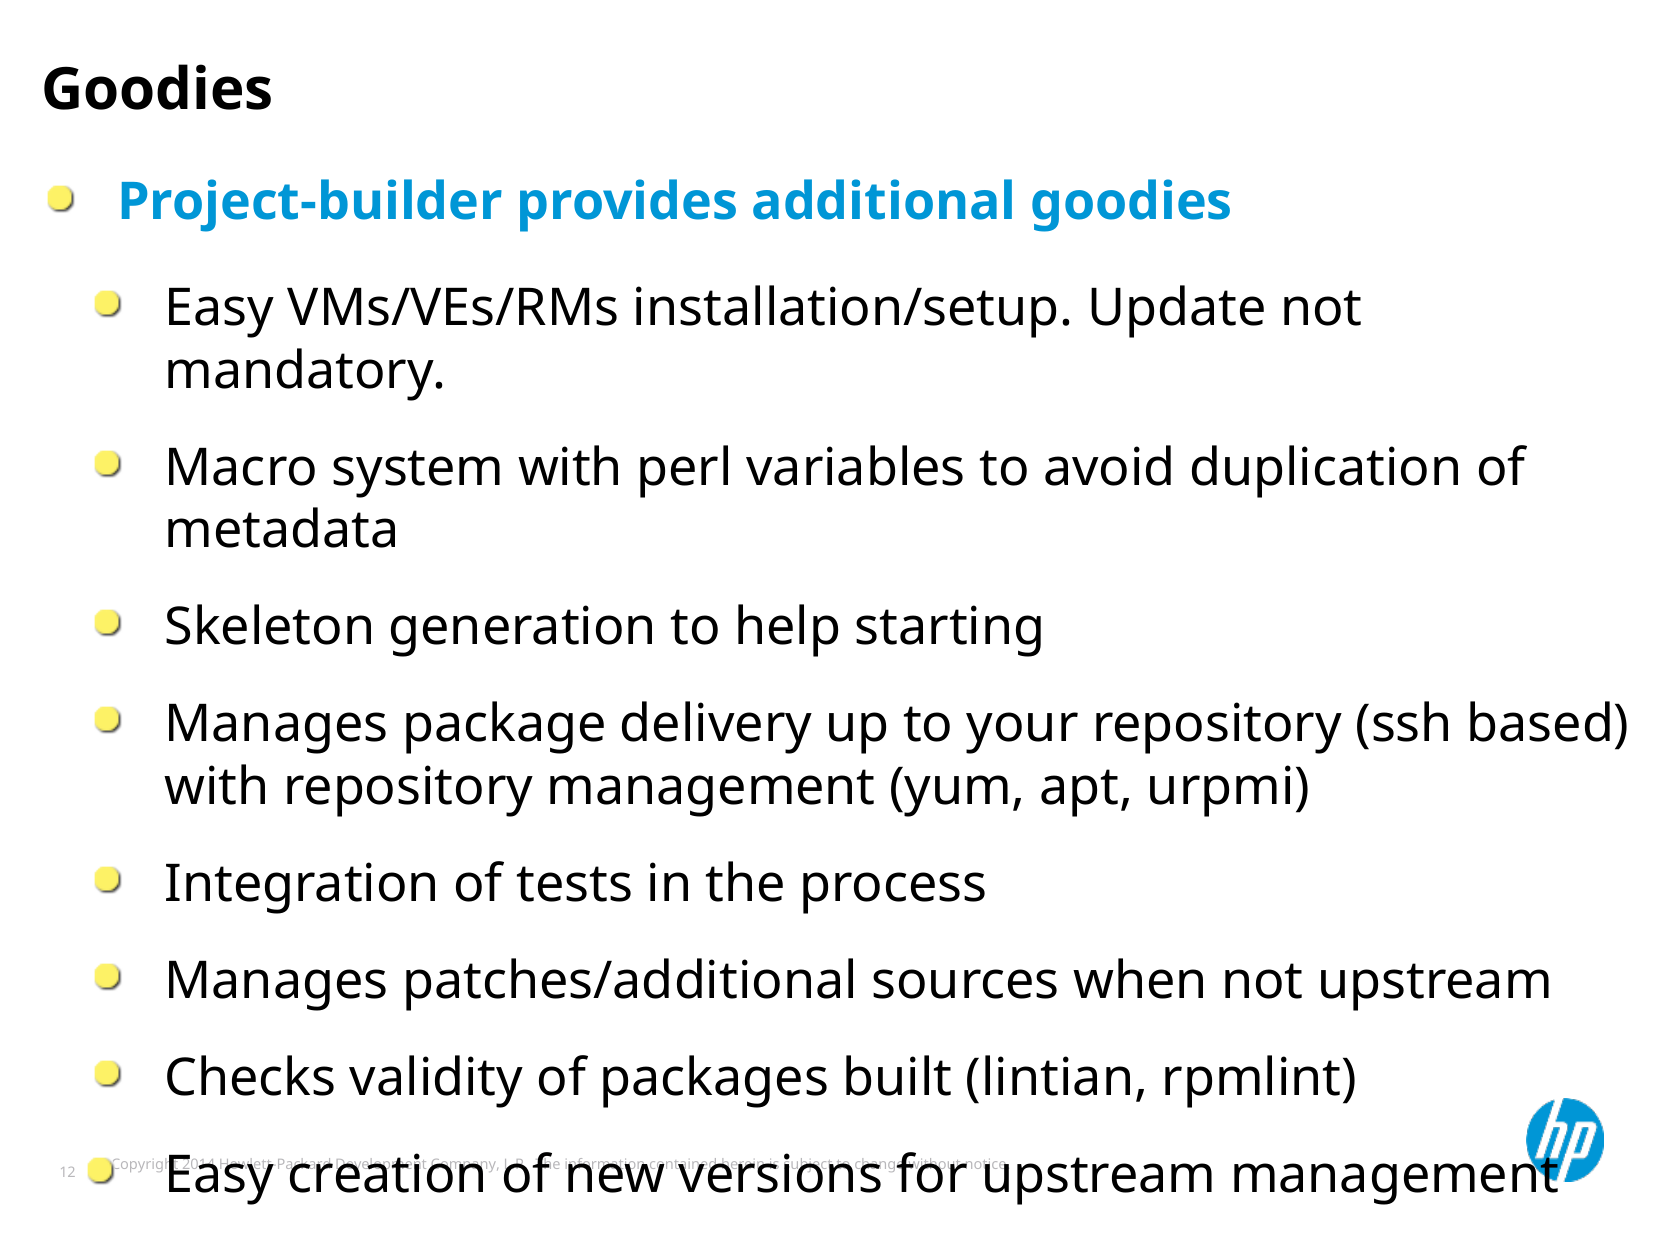

Goodies
# Project-builder provides additional goodies
Easy VMs/VEs/RMs installation/setup. Update not mandatory.
Macro system with perl variables to avoid duplication of metadata
Skeleton generation to help starting
Manages package delivery up to your repository (ssh based) with repository management (yum, apt, urpmi)
Integration of tests in the process
Manages patches/additional sources when not upstream
Checks validity of packages built (lintian, rpmlint)
Easy creation of new versions for upstream management
Manages website delivery, announces on mailing-lists